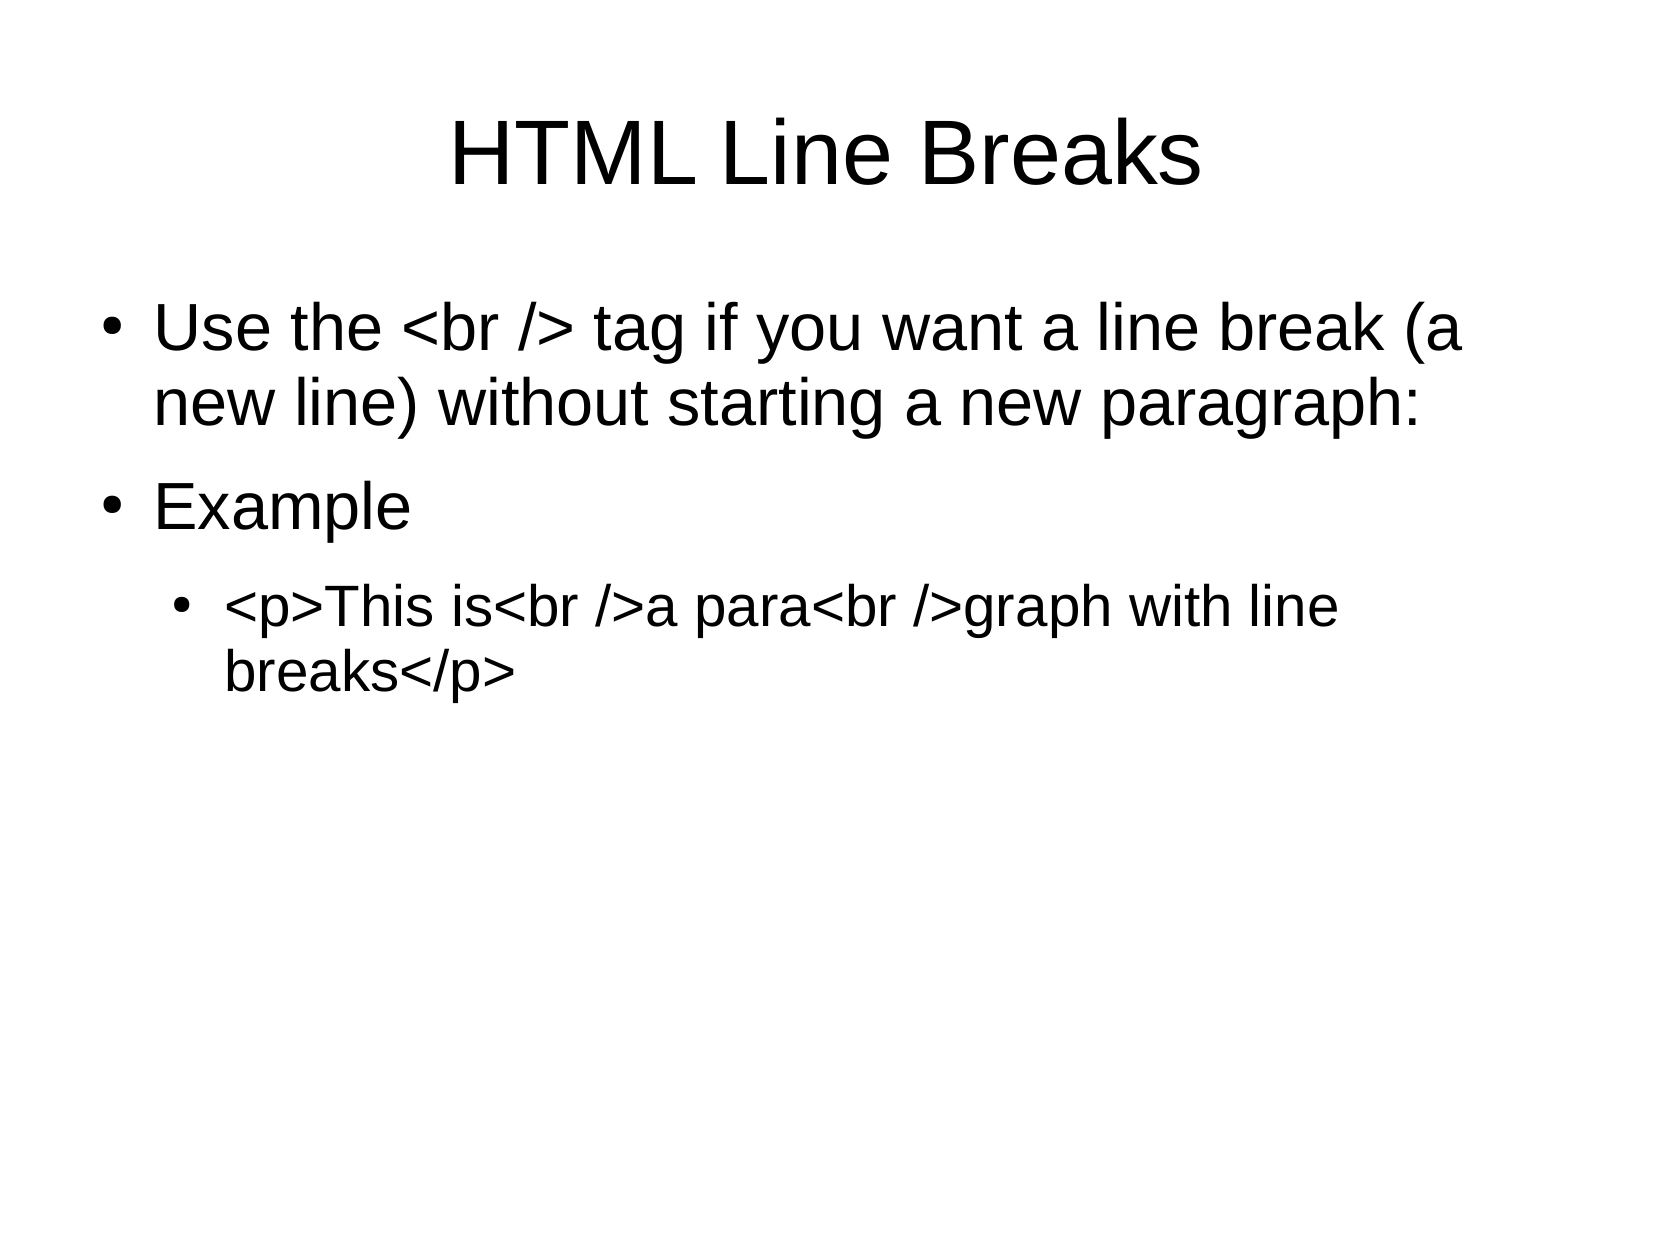

# HTML Line Breaks
Use the <br /> tag if you want a line break (a new line) without starting a new paragraph:
Example
<p>This is<br />a para<br />graph with line breaks</p>